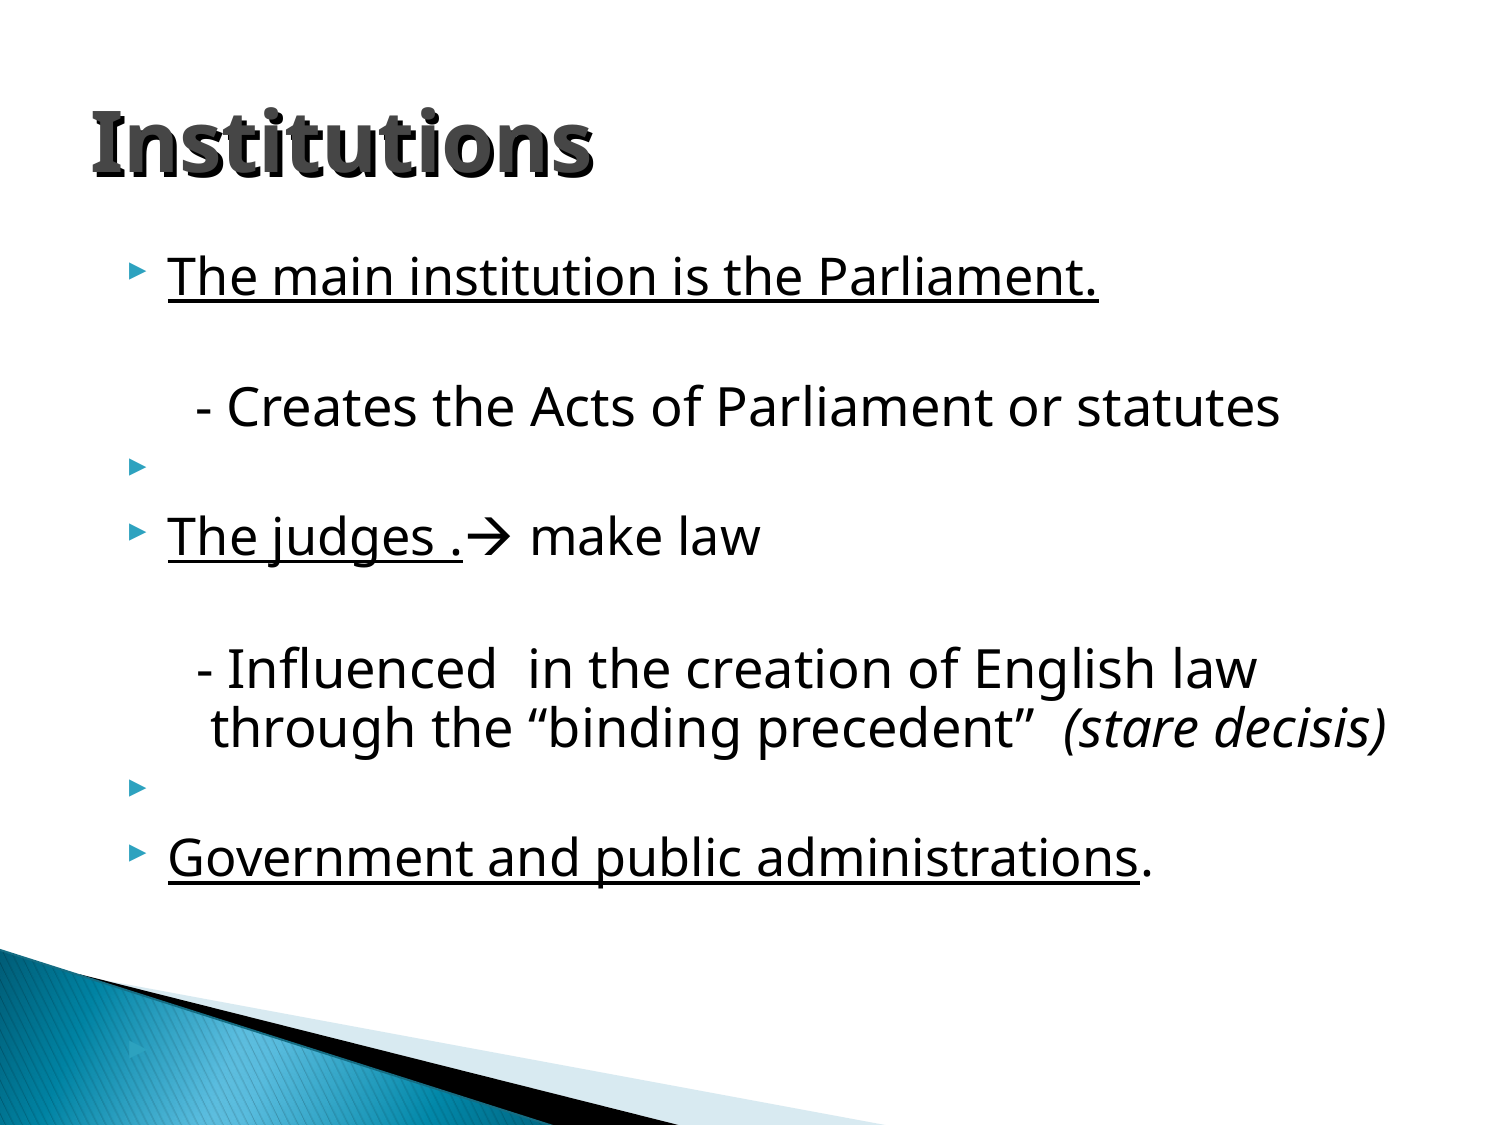

Institutions
# The main institution is the Parliament.
 - Creates the Acts of Parliament or statutes
The judges . make law
 - Influenced in the creation of English law through the “binding precedent” (stare decisis)
Government and public administrations.